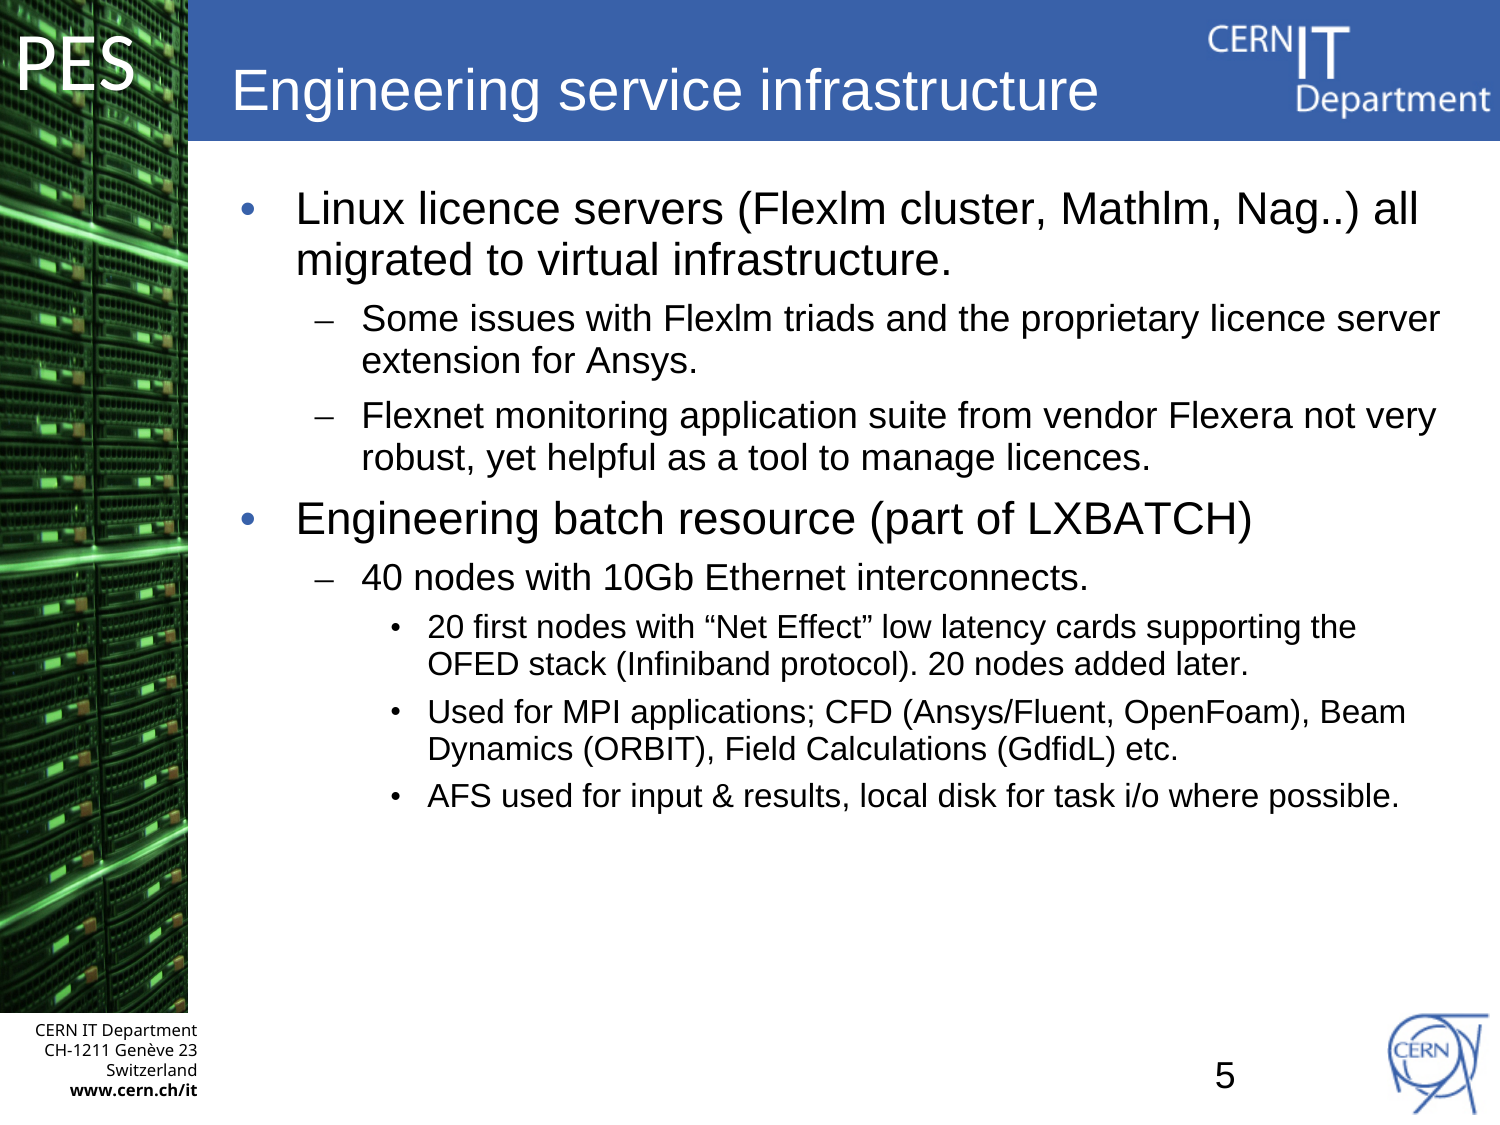

# Engineering service infrastructure
Linux licence servers (Flexlm cluster, Mathlm, Nag..) all migrated to virtual infrastructure.
Some issues with Flexlm triads and the proprietary licence server extension for Ansys.
Flexnet monitoring application suite from vendor Flexera not very robust, yet helpful as a tool to manage licences.
Engineering batch resource (part of LXBATCH)
40 nodes with 10Gb Ethernet interconnects.
20 first nodes with “Net Effect” low latency cards supporting the OFED stack (Infiniband protocol). 20 nodes added later.
Used for MPI applications; CFD (Ansys/Fluent, OpenFoam), Beam Dynamics (ORBIT), Field Calculations (GdfidL) etc.
AFS used for input & results, local disk for task i/o where possible.
5